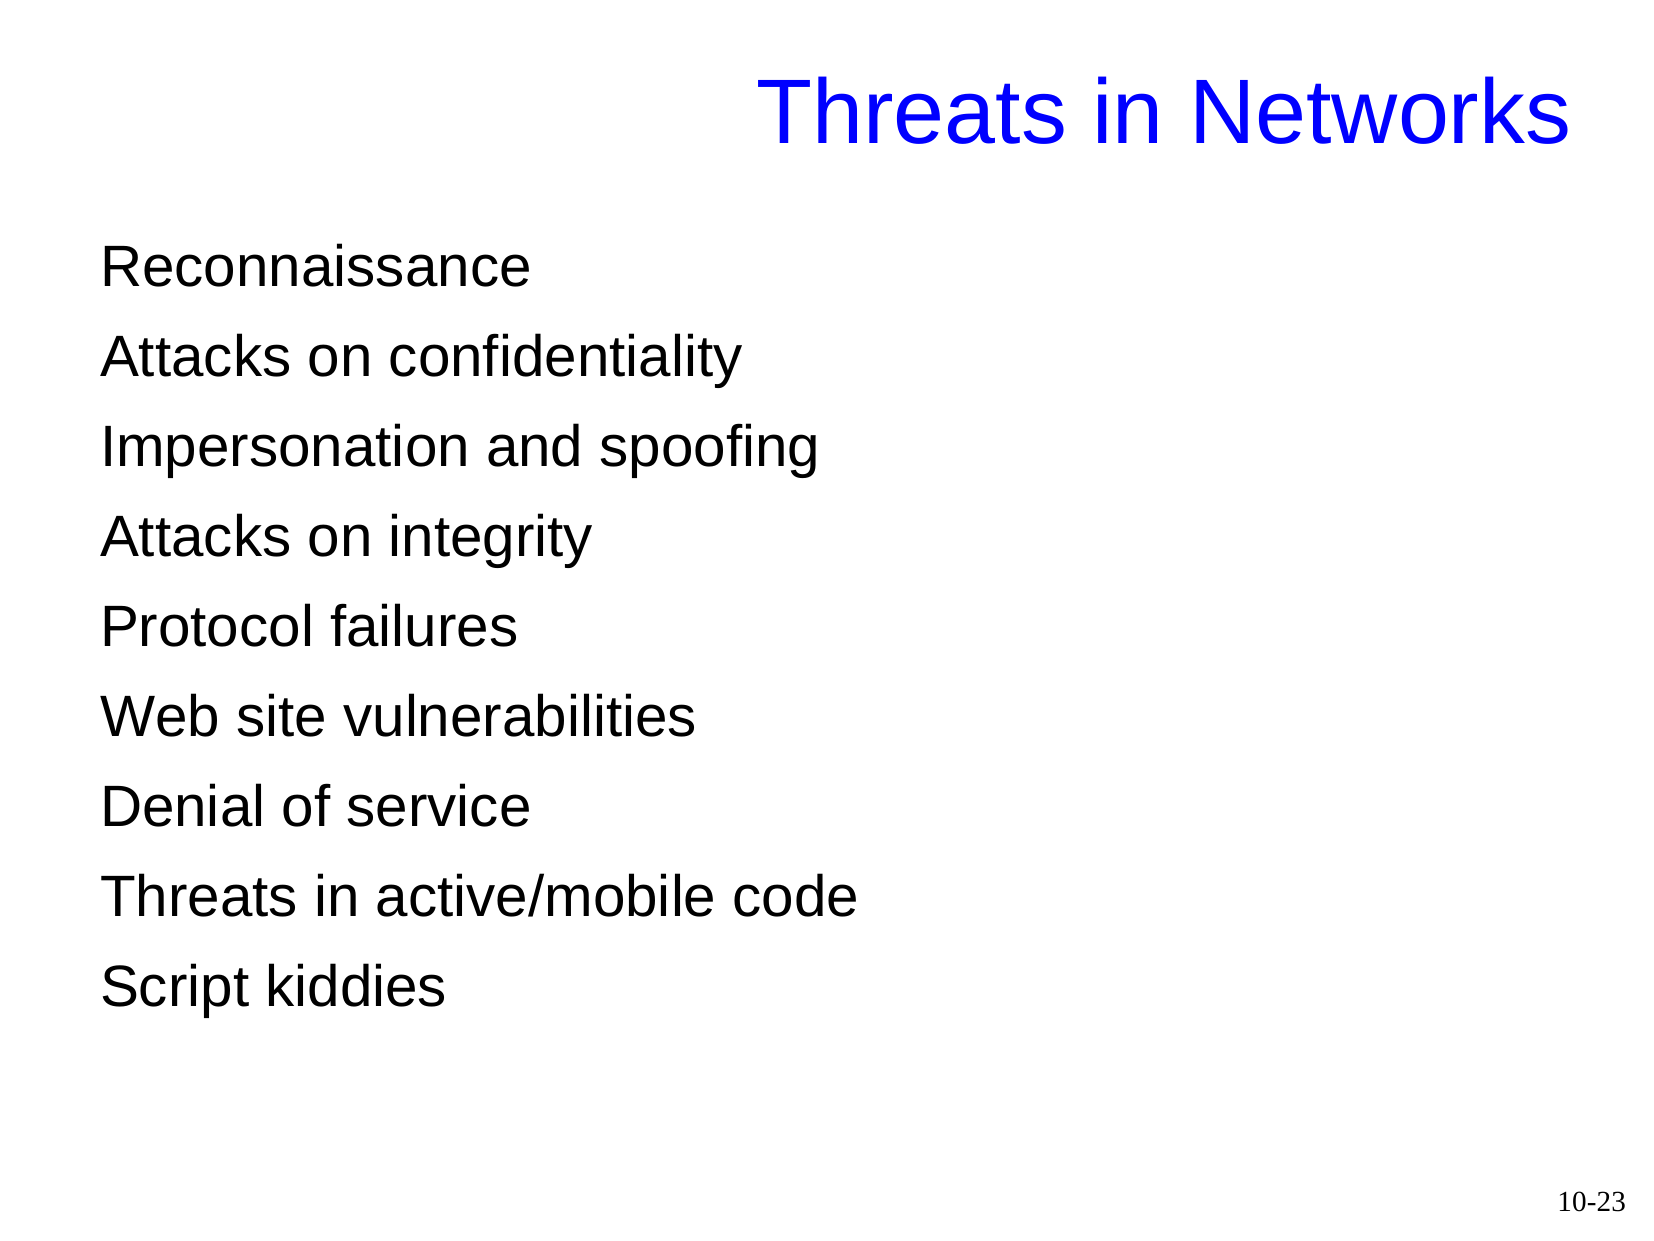

# Threats in Networks
Reconnaissance
Attacks on confidentiality
Impersonation and spoofing
Attacks on integrity
Protocol failures
Web site vulnerabilities
Denial of service
Threats in active/mobile code
Script kiddies